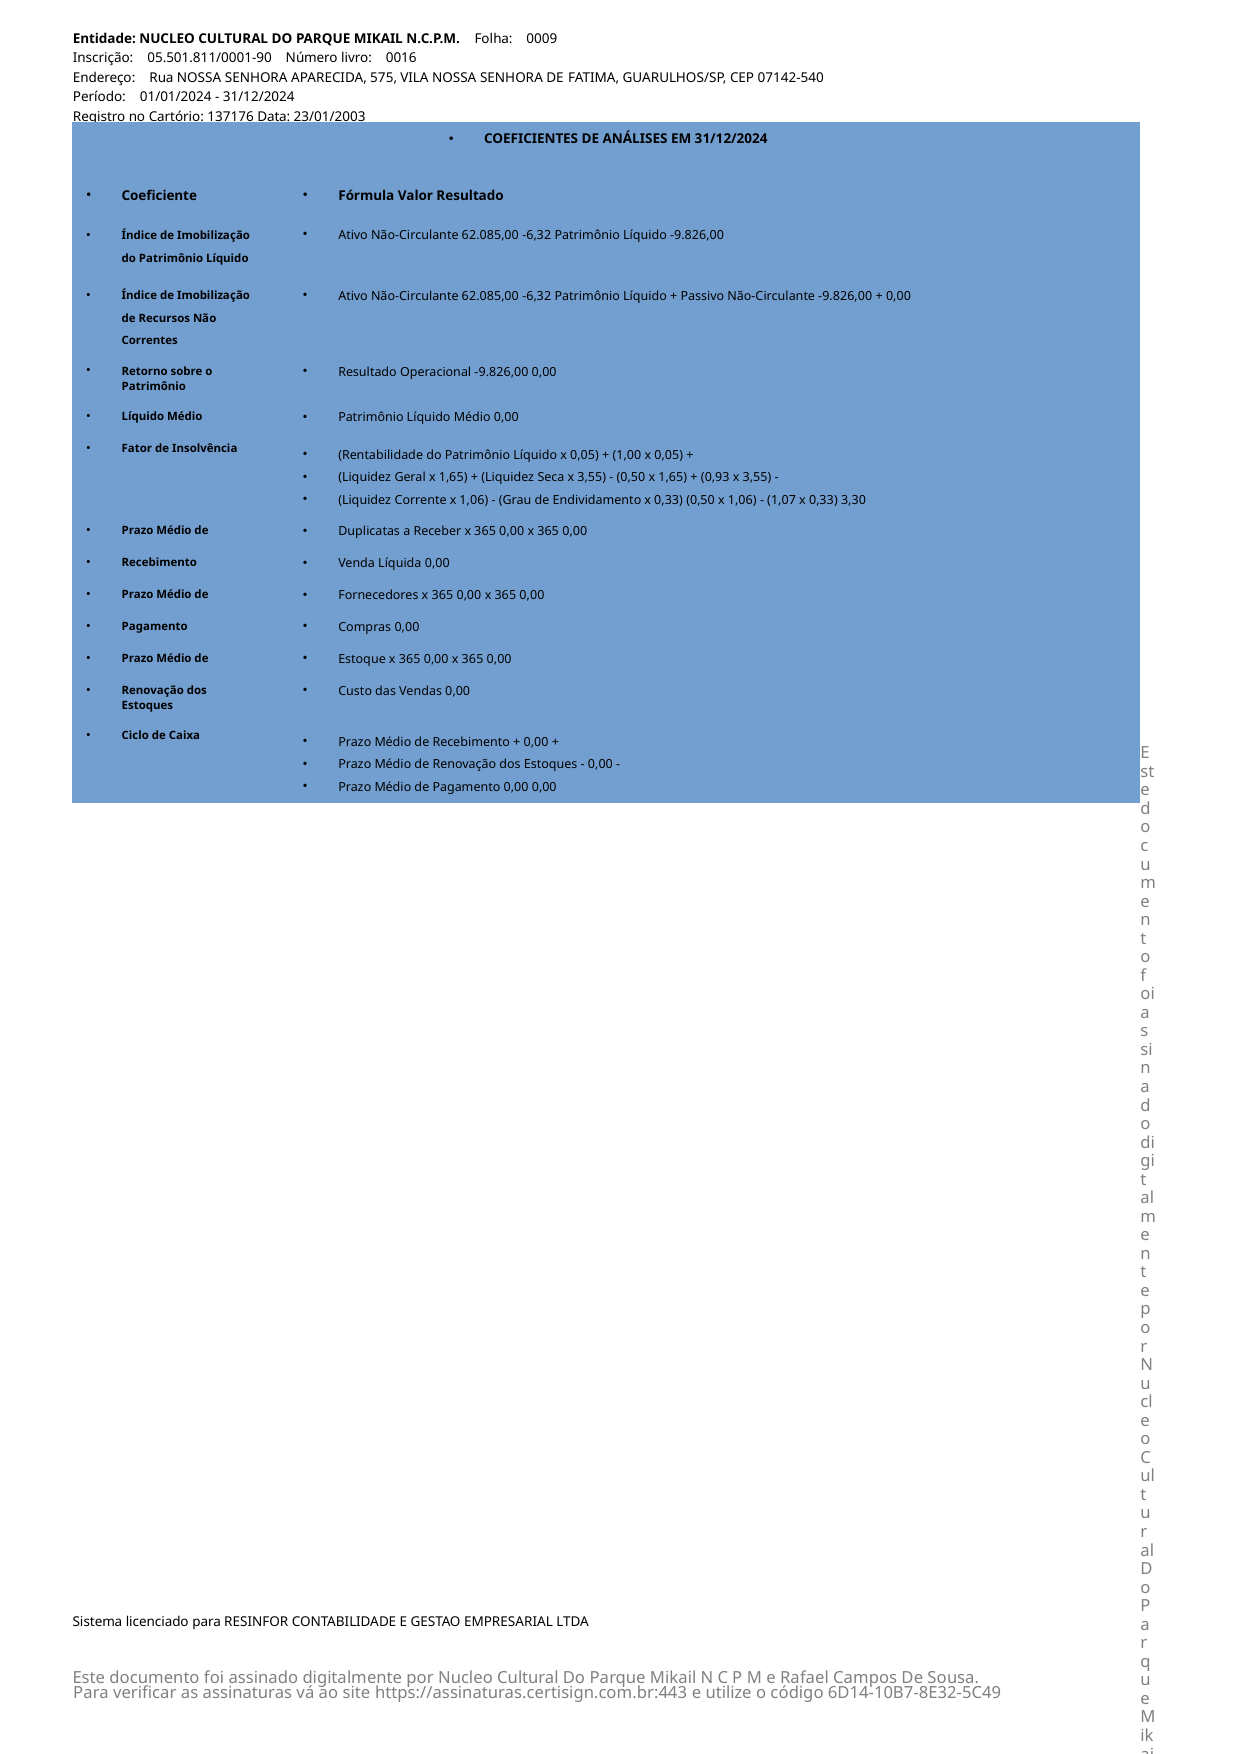

Entidade: NUCLEO CULTURAL DO PARQUE MIKAIL N.C.P.M. Folha: 0009
Inscrição: 05.501.811/0001-90 Número livro: 0016
Endereço: Rua NOSSA SENHORA APARECIDA, 575, VILA NOSSA SENHORA DE FATIMA, GUARULHOS/SP, CEP 07142-540
Período: 01/01/2024 - 31/12/2024
Registro no Cartório: 137176 Data: 23/01/2003
| | COEFICIENTES DE ANÁLISES EM 31/12/2024 |
| --- | --- |
| Coeficiente | Fórmula Valor Resultado |
| Índice de Imobilização do Patrimônio Líquido | Ativo Não-Circulante 62.085,00 -6,32 Patrimônio Líquido -9.826,00 |
| Índice de Imobilização de Recursos Não Correntes | Ativo Não-Circulante 62.085,00 -6,32 Patrimônio Líquido + Passivo Não-Circulante -9.826,00 + 0,00 |
| Retorno sobre o Patrimônio | Resultado Operacional -9.826,00 0,00 |
| Líquido Médio | Patrimônio Líquido Médio 0,00 |
| Fator de Insolvência | (Rentabilidade do Patrimônio Líquido x 0,05) + (1,00 x 0,05) + (Liquidez Geral x 1,65) + (Liquidez Seca x 3,55) - (0,50 x 1,65) + (0,93 x 3,55) - (Liquidez Corrente x 1,06) - (Grau de Endividamento x 0,33) (0,50 x 1,06) - (1,07 x 0,33) 3,30 |
| Prazo Médio de | Duplicatas a Receber x 365 0,00 x 365 0,00 |
| Recebimento | Venda Líquida 0,00 |
| Prazo Médio de | Fornecedores x 365 0,00 x 365 0,00 |
| Pagamento | Compras 0,00 |
| Prazo Médio de | Estoque x 365 0,00 x 365 0,00 |
| Renovação dos Estoques | Custo das Vendas 0,00 |
| Ciclo de Caixa | Prazo Médio de Recebimento + 0,00 + Prazo Médio de Renovação dos Estoques - 0,00 - Prazo Médio de Pagamento 0,00 0,00 |
Este documento foi assinado digitalmente por Nucleo Cultural Do Parque Mikail N C P M e Rafael Campos De Sousa. Para verificar as assinaturas vá ao site https://assinaturas.certisign.com.br:443 e utilize o código 6D14-10B7-8E32-5C49.
Sistema licenciado para RESINFOR CONTABILIDADE E GESTAO EMPRESARIAL LTDA
Este documento foi assinado digitalmente por Nucleo Cultural Do Parque Mikail N C P M e Rafael Campos De Sousa.
Para verificar as assinaturas vá ao site https://assinaturas.certisign.com.br:443 e utilize o código 6D14-10B7-8E32-5C49